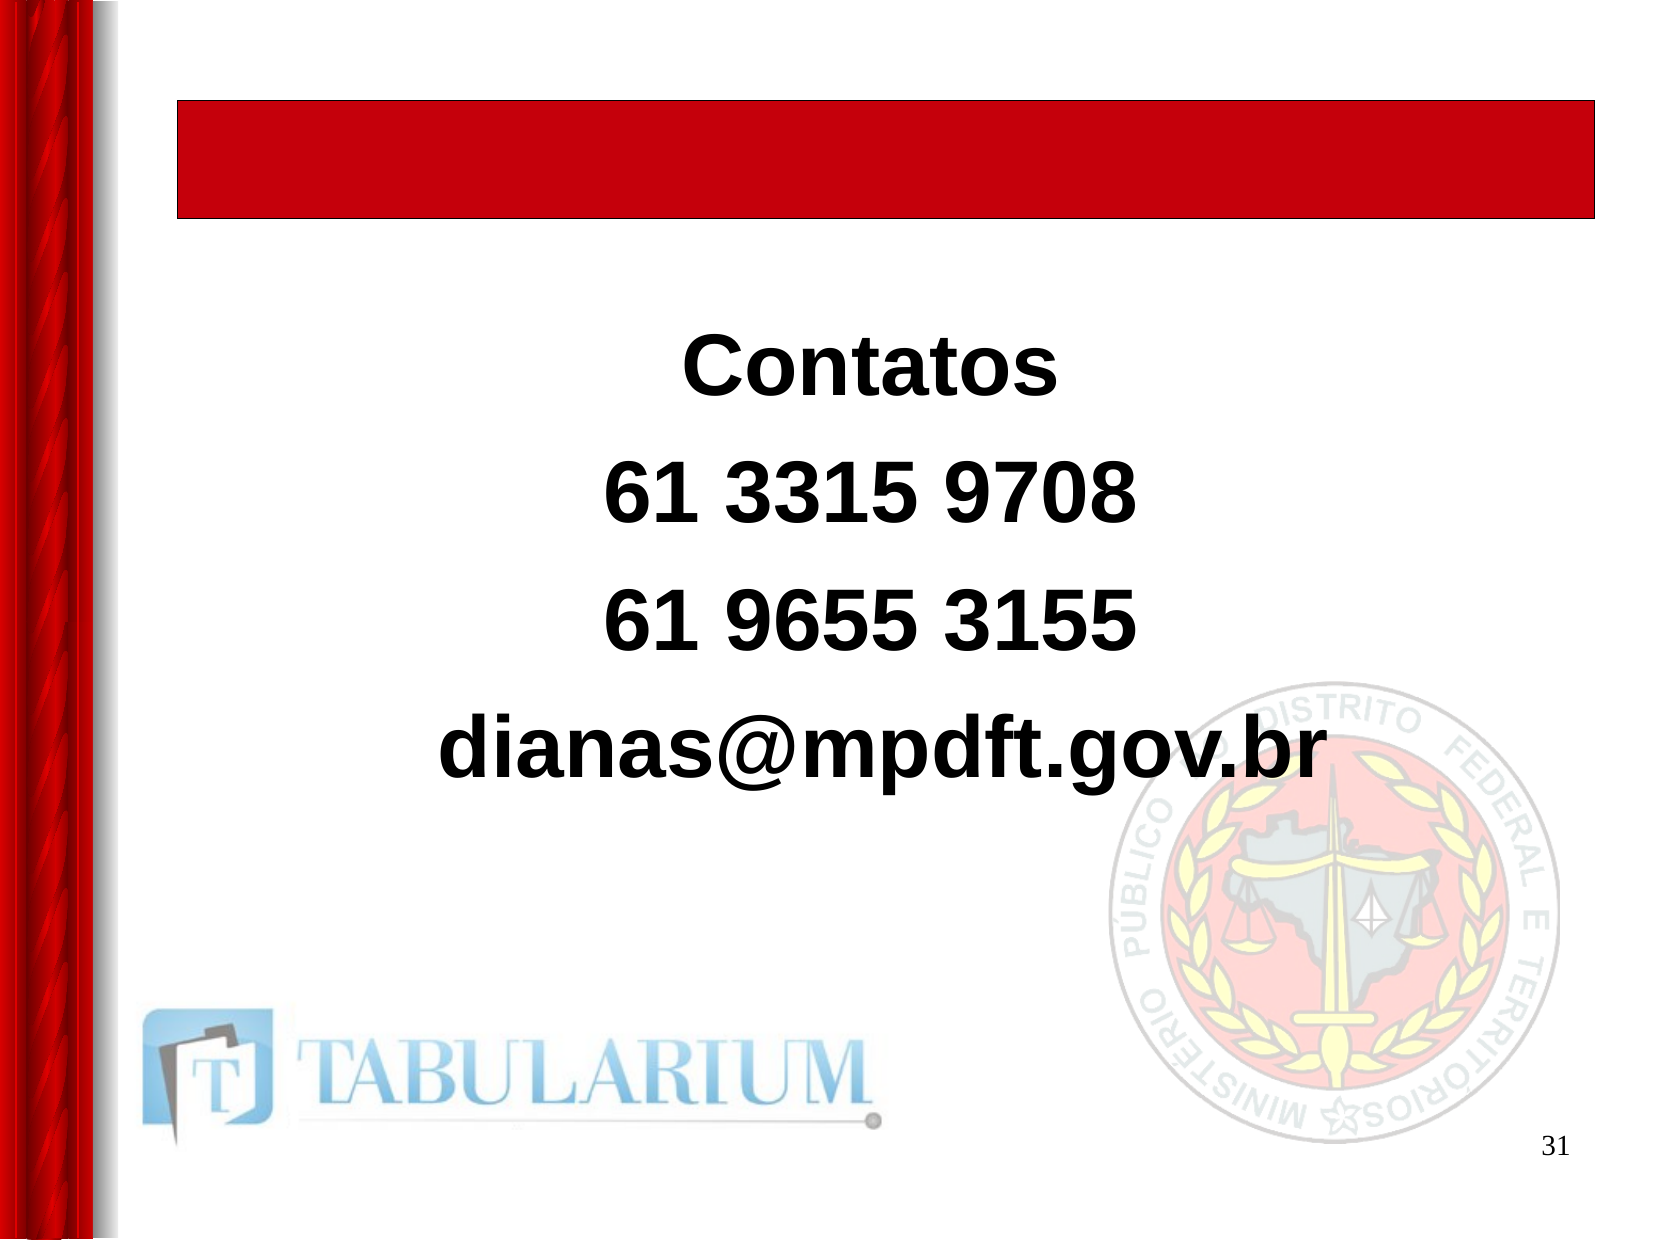

# Contatos
61 3315 9708
61 9655 3155
 dianas@mpdft.gov.br
31